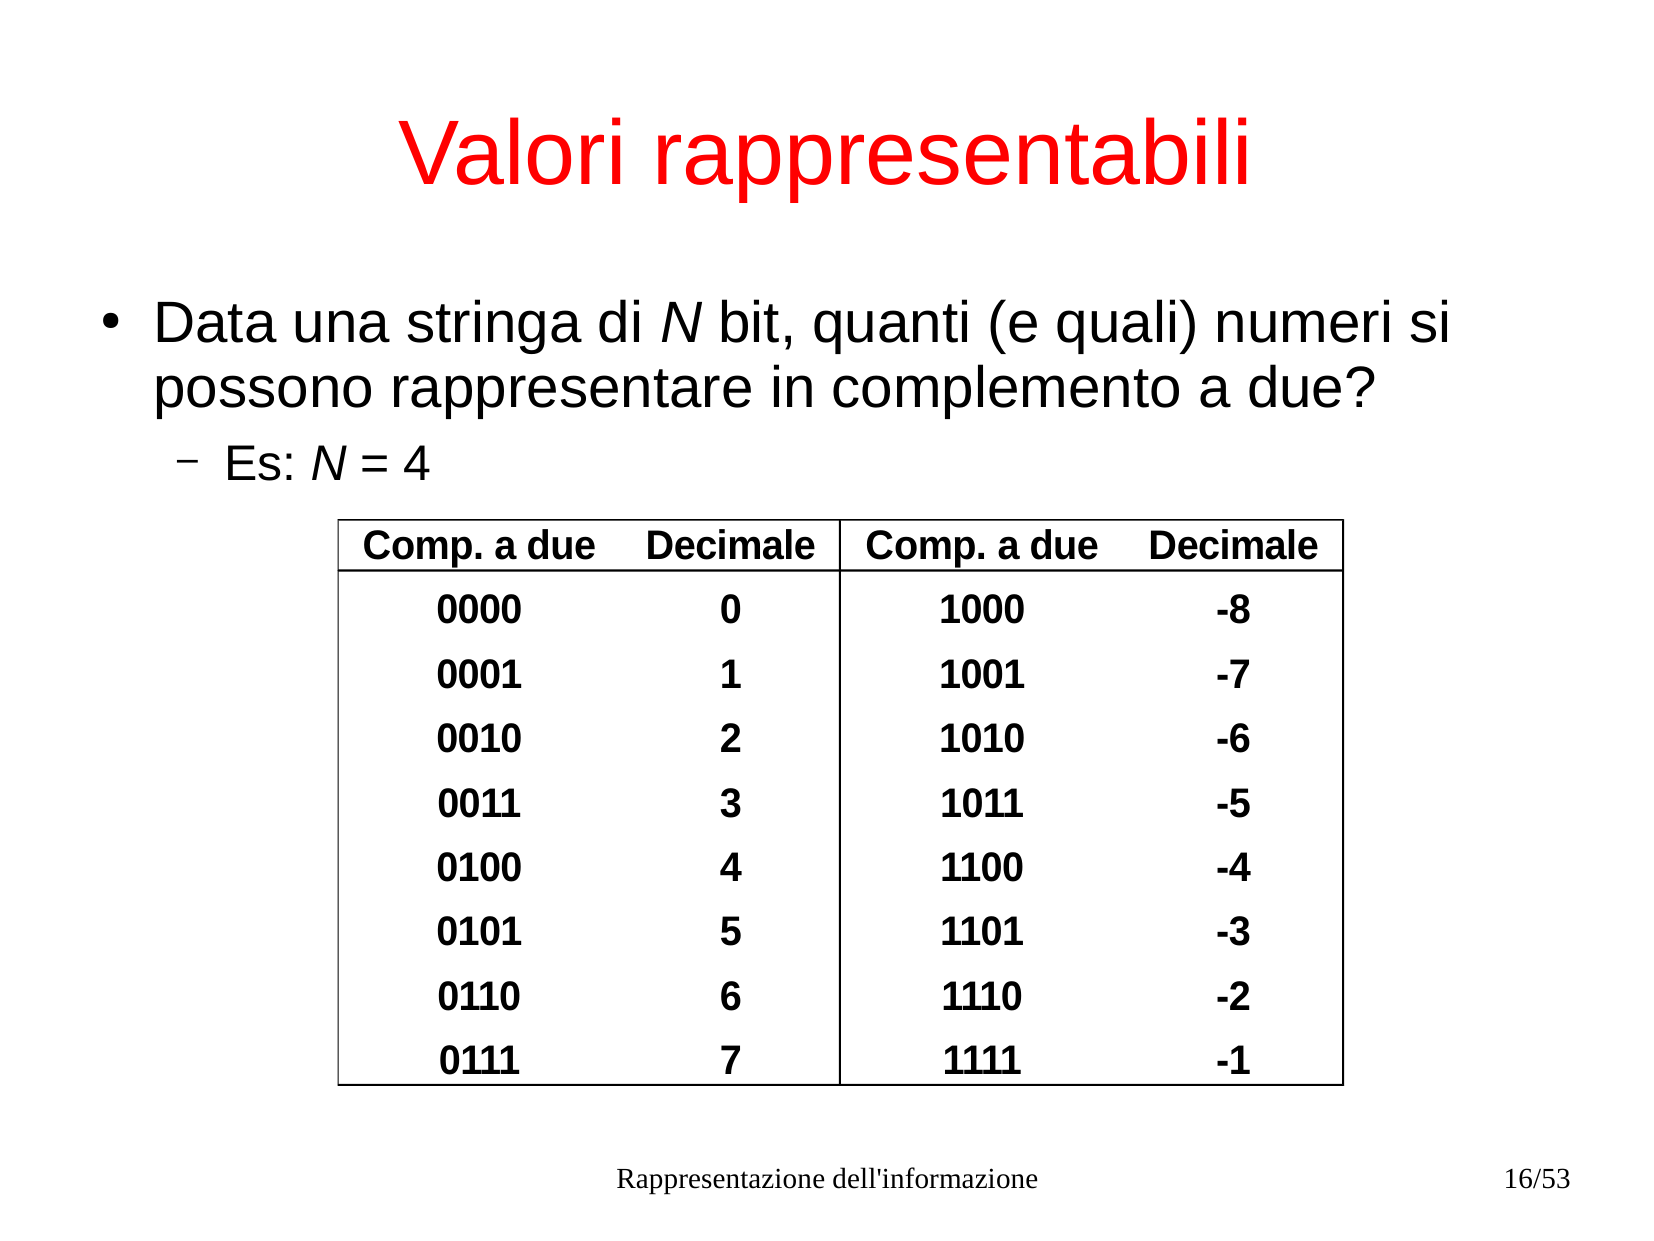

# Valori rappresentabili
Data una stringa di N bit, quanti (e quali) numeri si possono rappresentare in complemento a due?
Es: N = 4
Rappresentazione dell'informazione
16